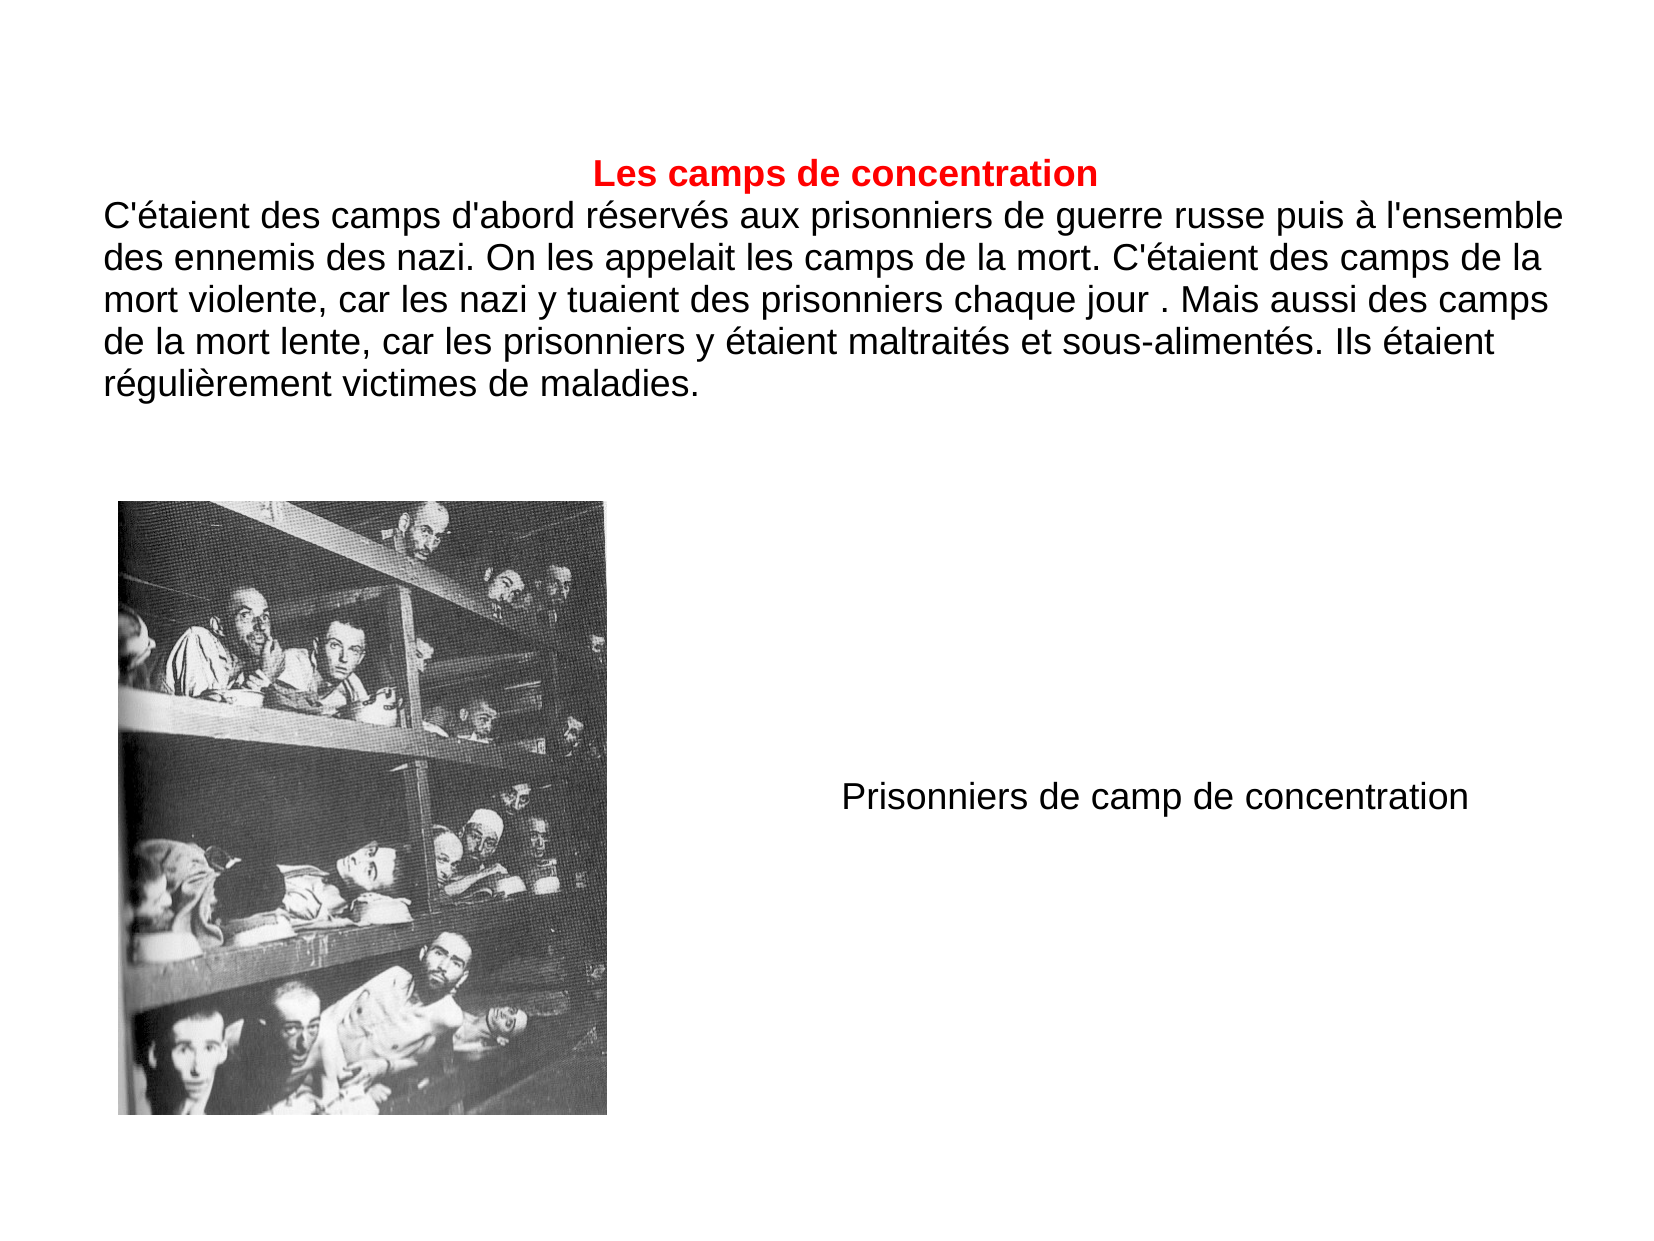

Les camps de concentration
C'étaient des camps d'abord réservés aux prisonniers de guerre russe puis à l'ensemble des ennemis des nazi. On les appelait les camps de la mort. C'étaient des camps de la mort violente, car les nazi y tuaient des prisonniers chaque jour . Mais aussi des camps de la mort lente, car les prisonniers y étaient maltraités et sous-alimentés. Ils étaient régulièrement victimes de maladies.
Prisonniers de camp de concentration